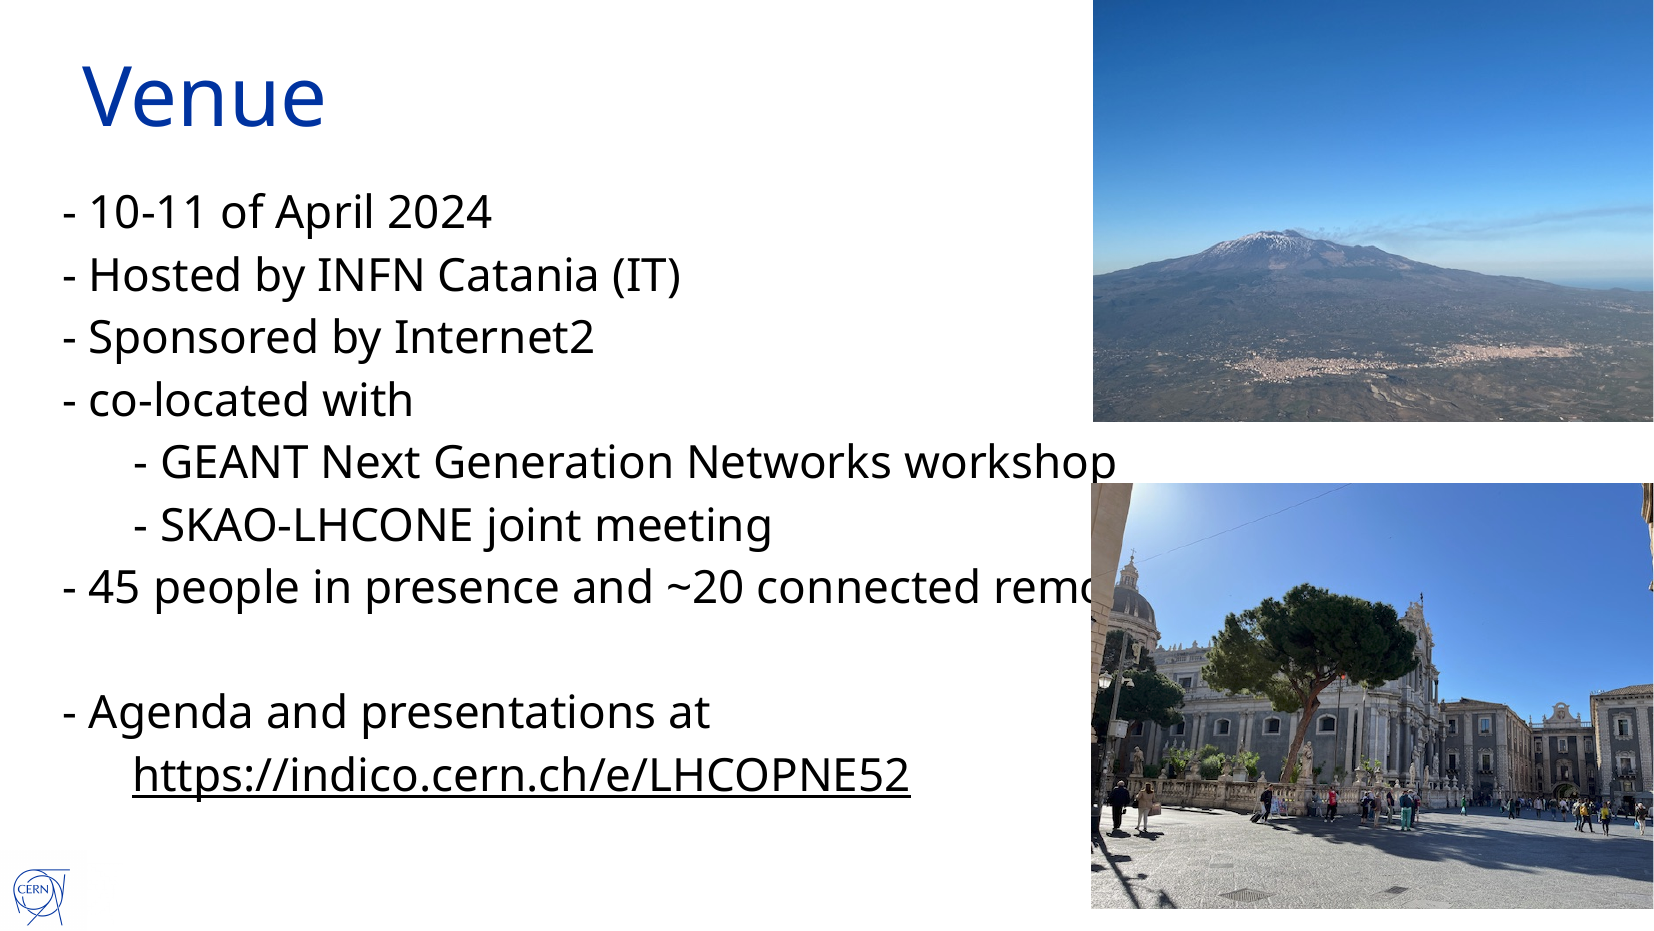

# Venue
- 10-11 of April 2024
- Hosted by INFN Catania (IT)
- Sponsored by Internet2
- co-located with
 - GEANT Next Generation Networks workshop
 - SKAO-LHCONE joint meeting
- 45 people in presence and ~20 connected remotely
- Agenda and presentations at
 https://indico.cern.ch/e/LHCOPNE52
2